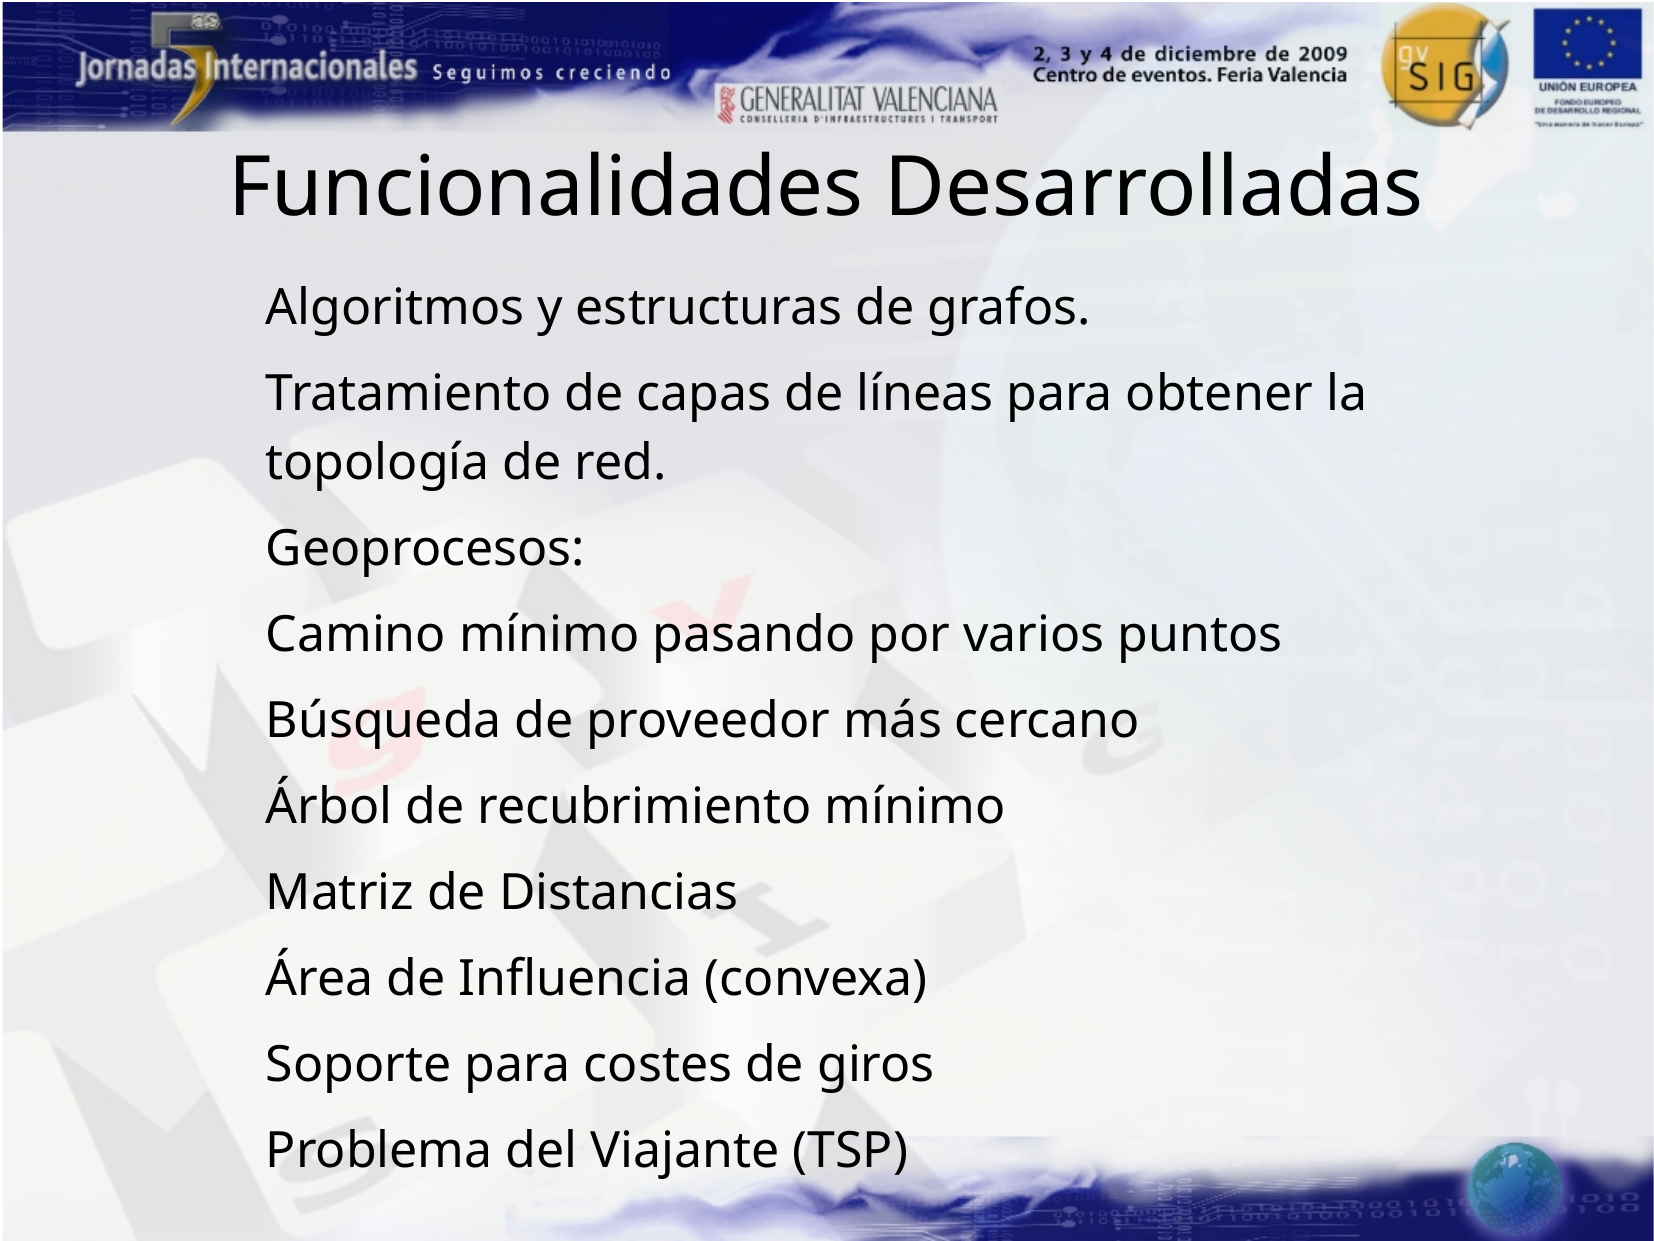

# Funcionalidades Desarrolladas
Algoritmos y estructuras de grafos.
Tratamiento de capas de líneas para obtener la topología de red.
Geoprocesos:
Camino mínimo pasando por varios puntos
Búsqueda de proveedor más cercano
Árbol de recubrimiento mínimo
Matriz de Distancias
Área de Influencia (convexa)
Soporte para costes de giros
Problema del Viajante (TSP)